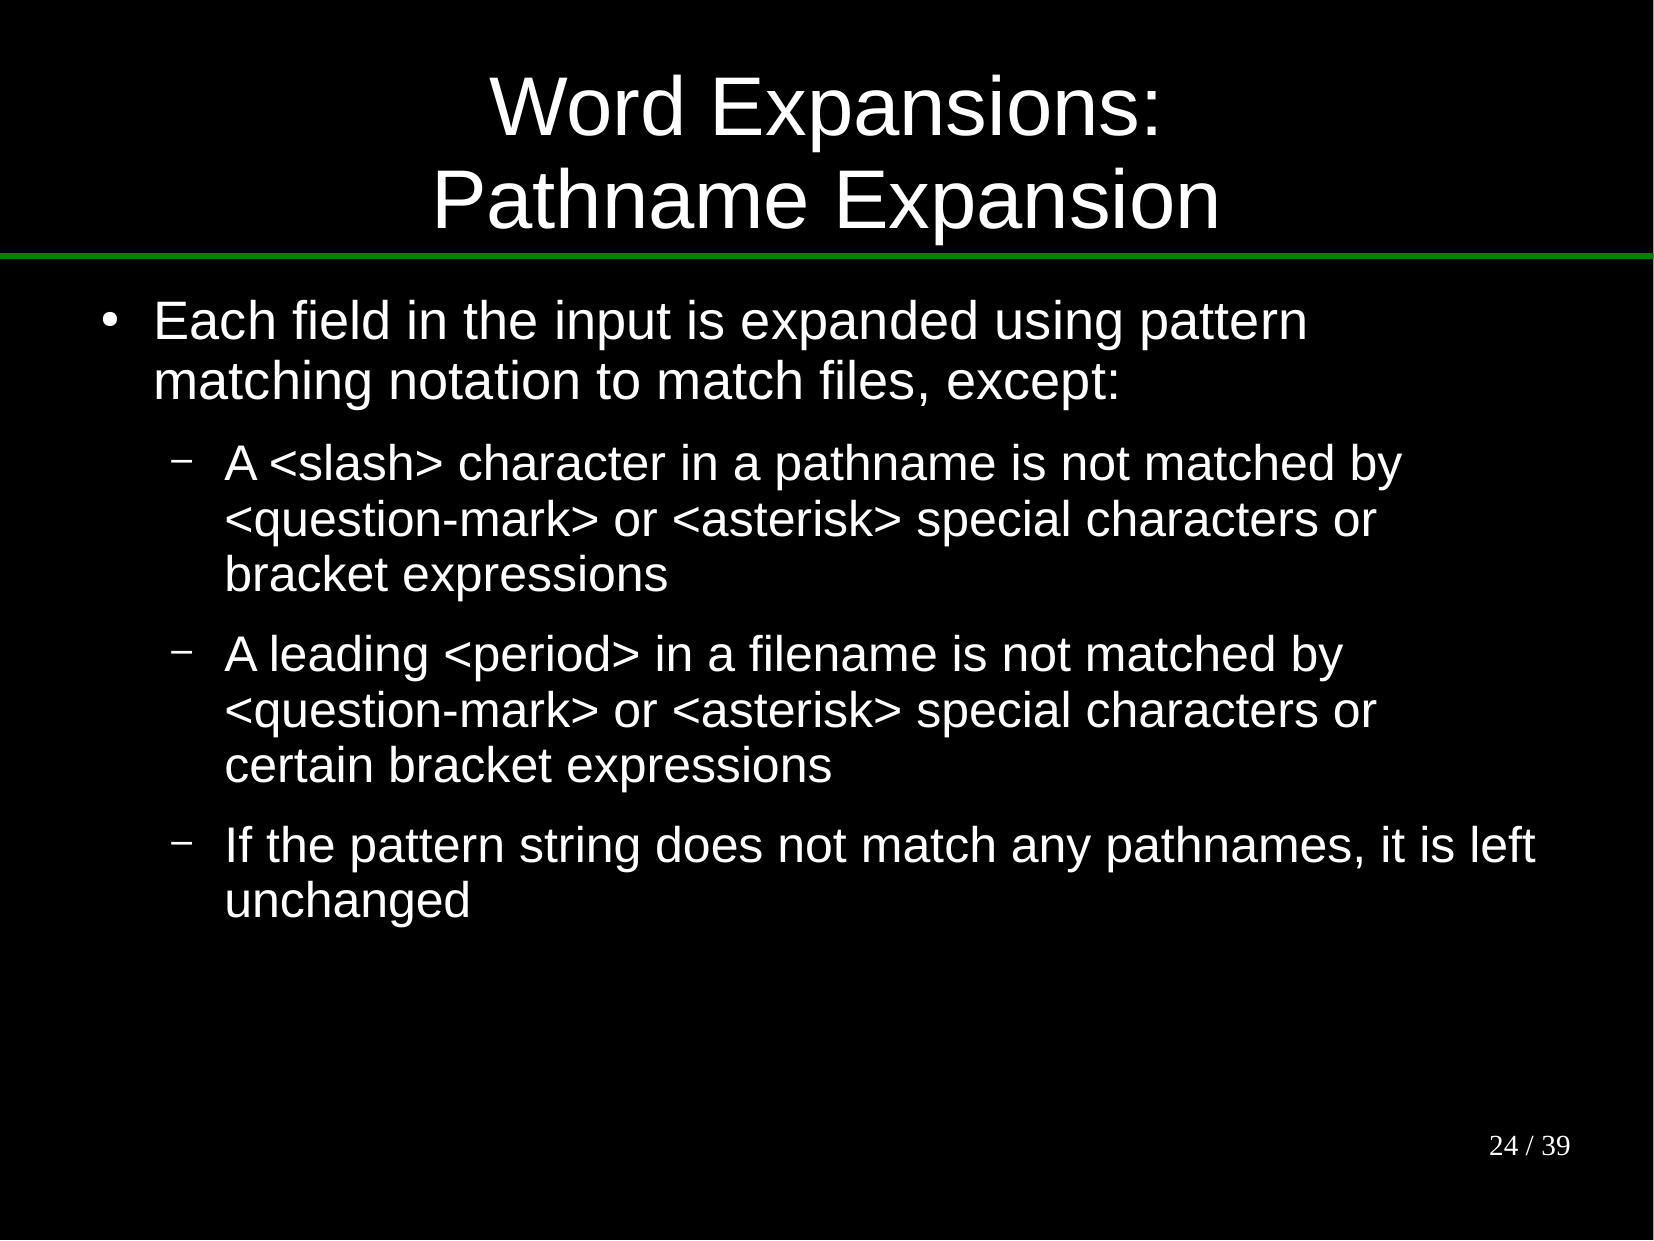

# Word Expansions: Pathname Expansion
Each field in the input is expanded using pattern matching notation to match files, except:
A <slash> character in a pathname is not matched by <question-mark> or <asterisk> special characters or bracket expressions
A leading <period> in a filename is not matched by <question-mark> or <asterisk> special characters or certain bracket expressions
If the pattern string does not match any pathnames, it is left unchanged
24